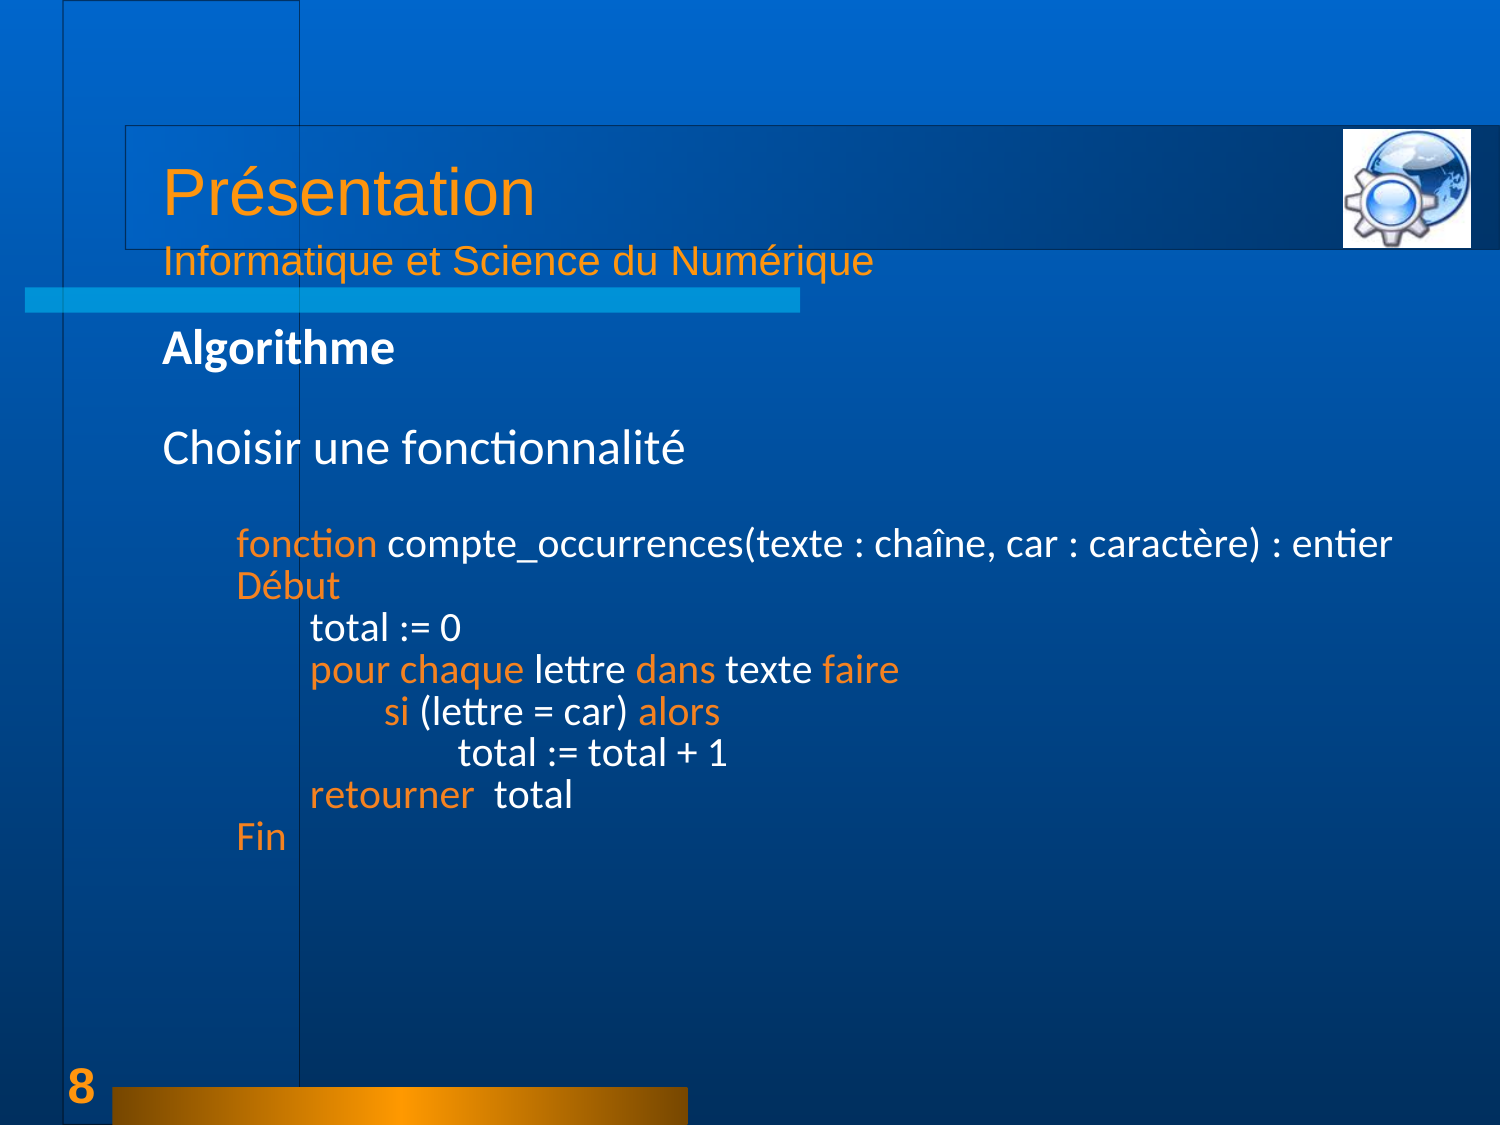

Algorithme
Choisir une fonctionnalité
	fonction compte_occurrences(texte : chaîne, car : caractère) : entier
	Début
		total := 0
		pour chaque lettre dans texte faire
			si (lettre = car) alors
				total := total + 1
		retourner total
	Fin